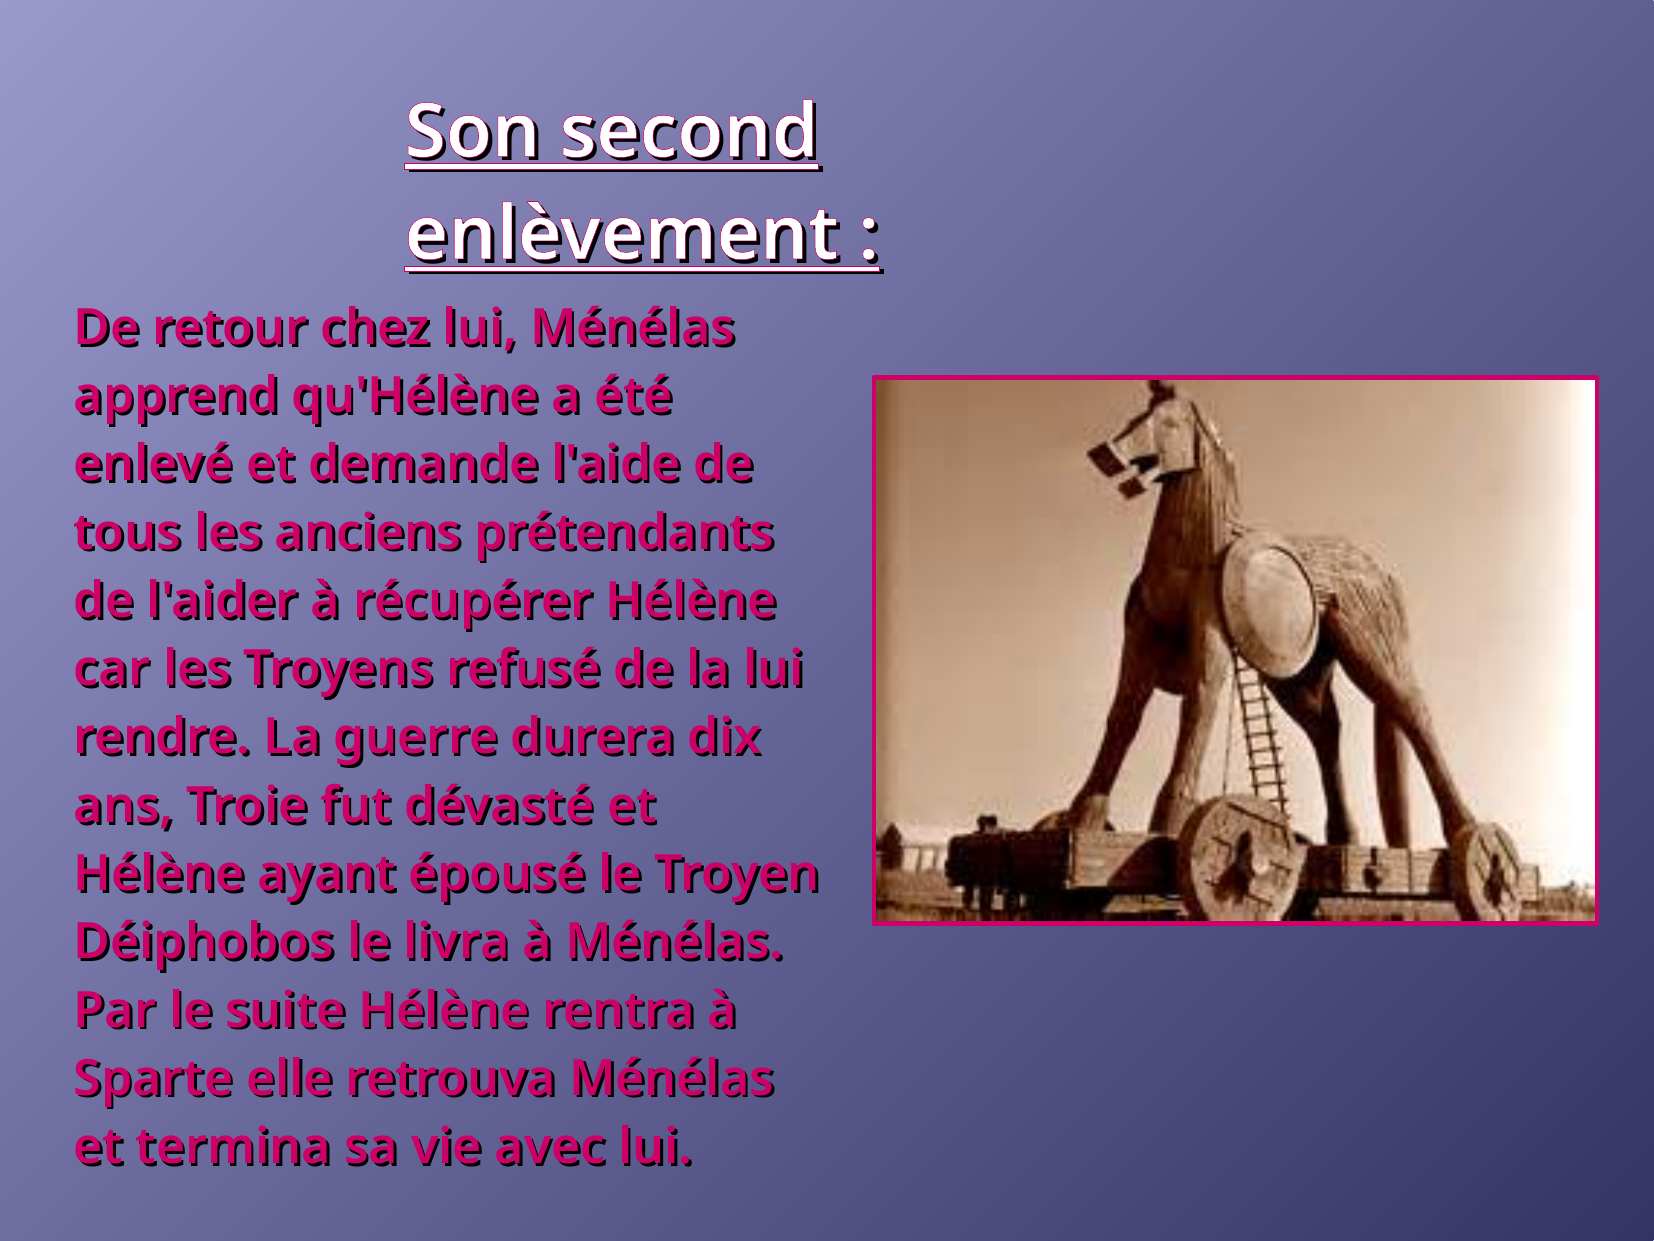

Son second enlèvement :
De retour chez lui, Ménélas apprend qu'Hélène a été enlevé et demande l'aide de tous les anciens prétendants de l'aider à récupérer Hélène car les Troyens refusé de la lui rendre. La guerre durera dix ans, Troie fut dévasté et Hélène ayant épousé le Troyen Déiphobos le livra à Ménélas.
Par le suite Hélène rentra à Sparte elle retrouva Ménélas et termina sa vie avec lui.